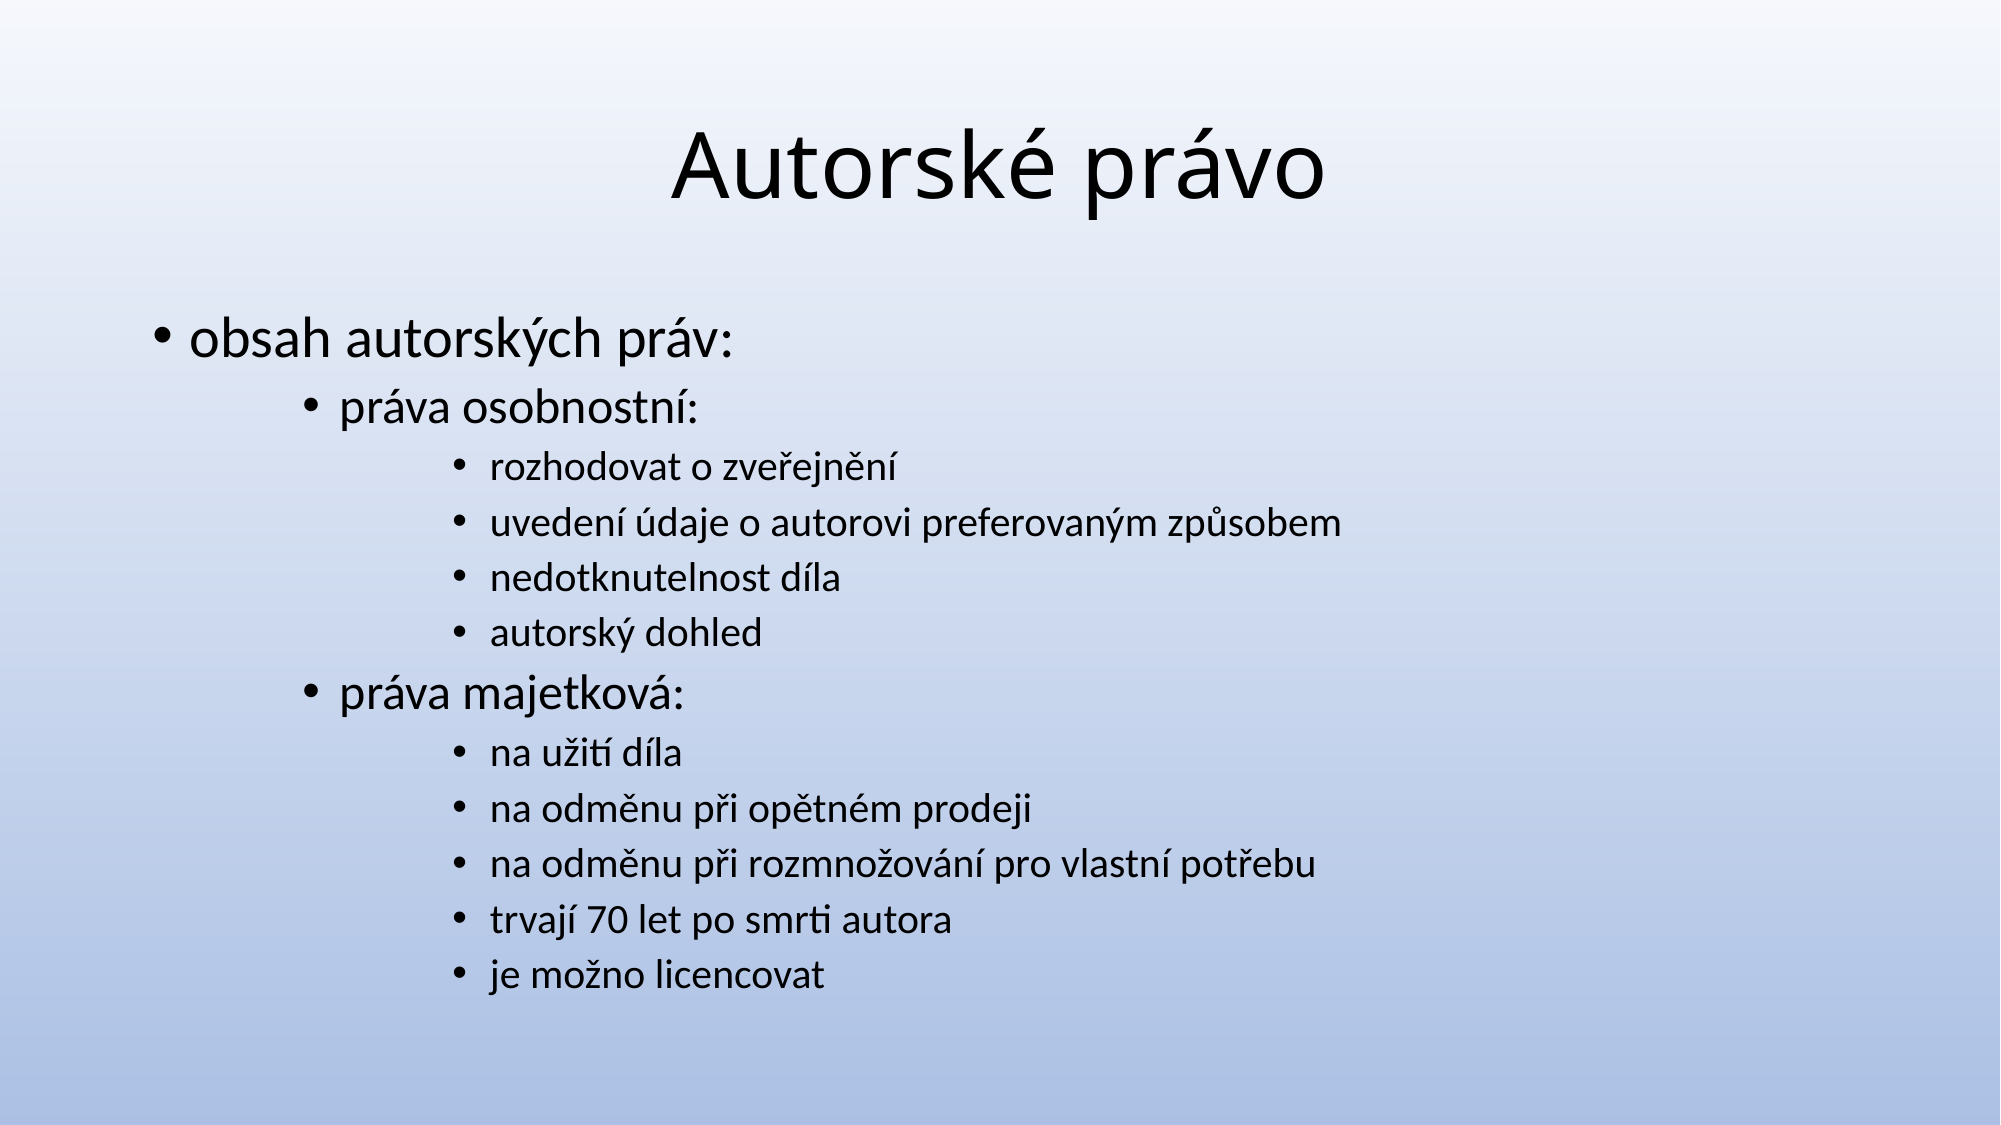

# Autorské právo
obsah autorských práv:
práva osobnostní:
rozhodovat o zveřejnění
uvedení údaje o autorovi preferovaným způsobem
nedotknutelnost díla
autorský dohled
práva majetková:
na užití díla
na odměnu při opětném prodeji
na odměnu při rozmnožování pro vlastní potřebu
trvají 70 let po smrti autora
je možno licencovat